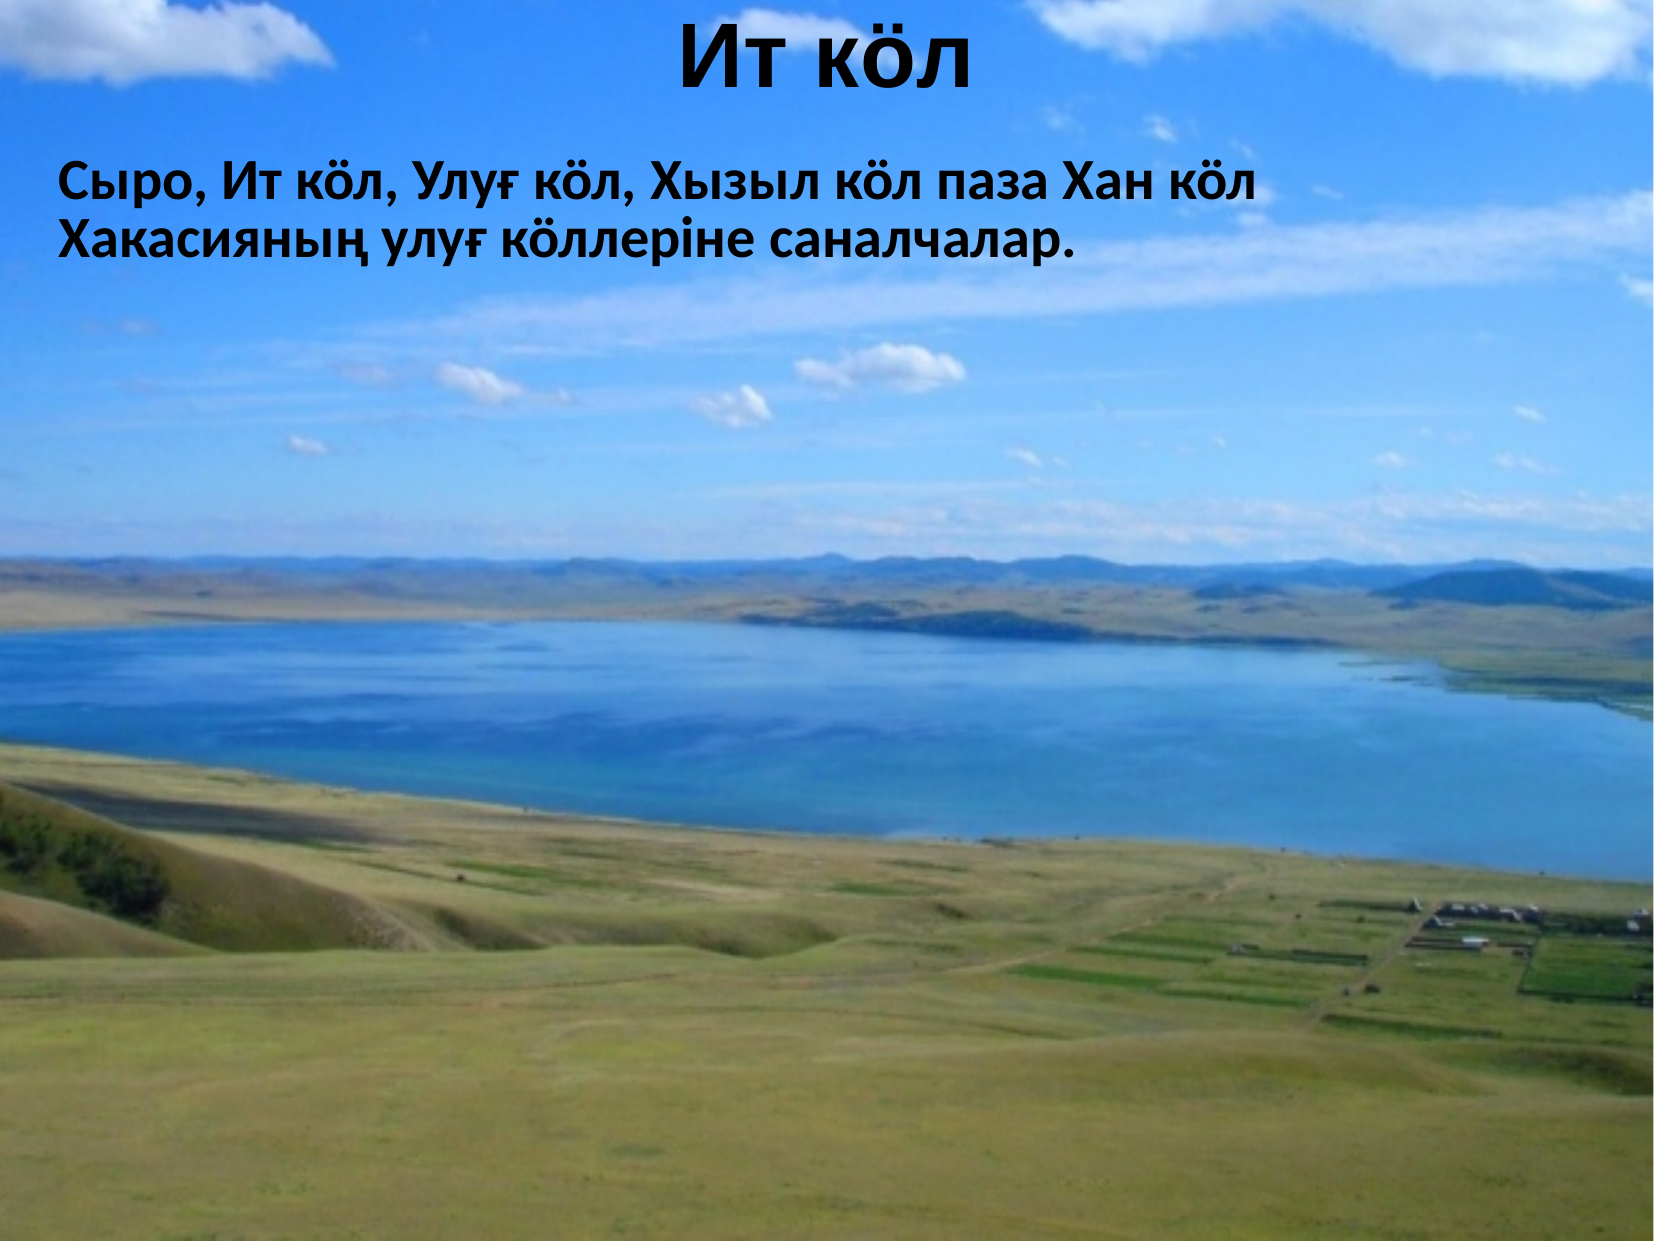

Ит кӧл
#
Сыро, Ит кӧл, Улуғ кӧл, Хызыл кӧл паза Хан кӧл Хакасияның улуғ кӧллеріне саналчалар.